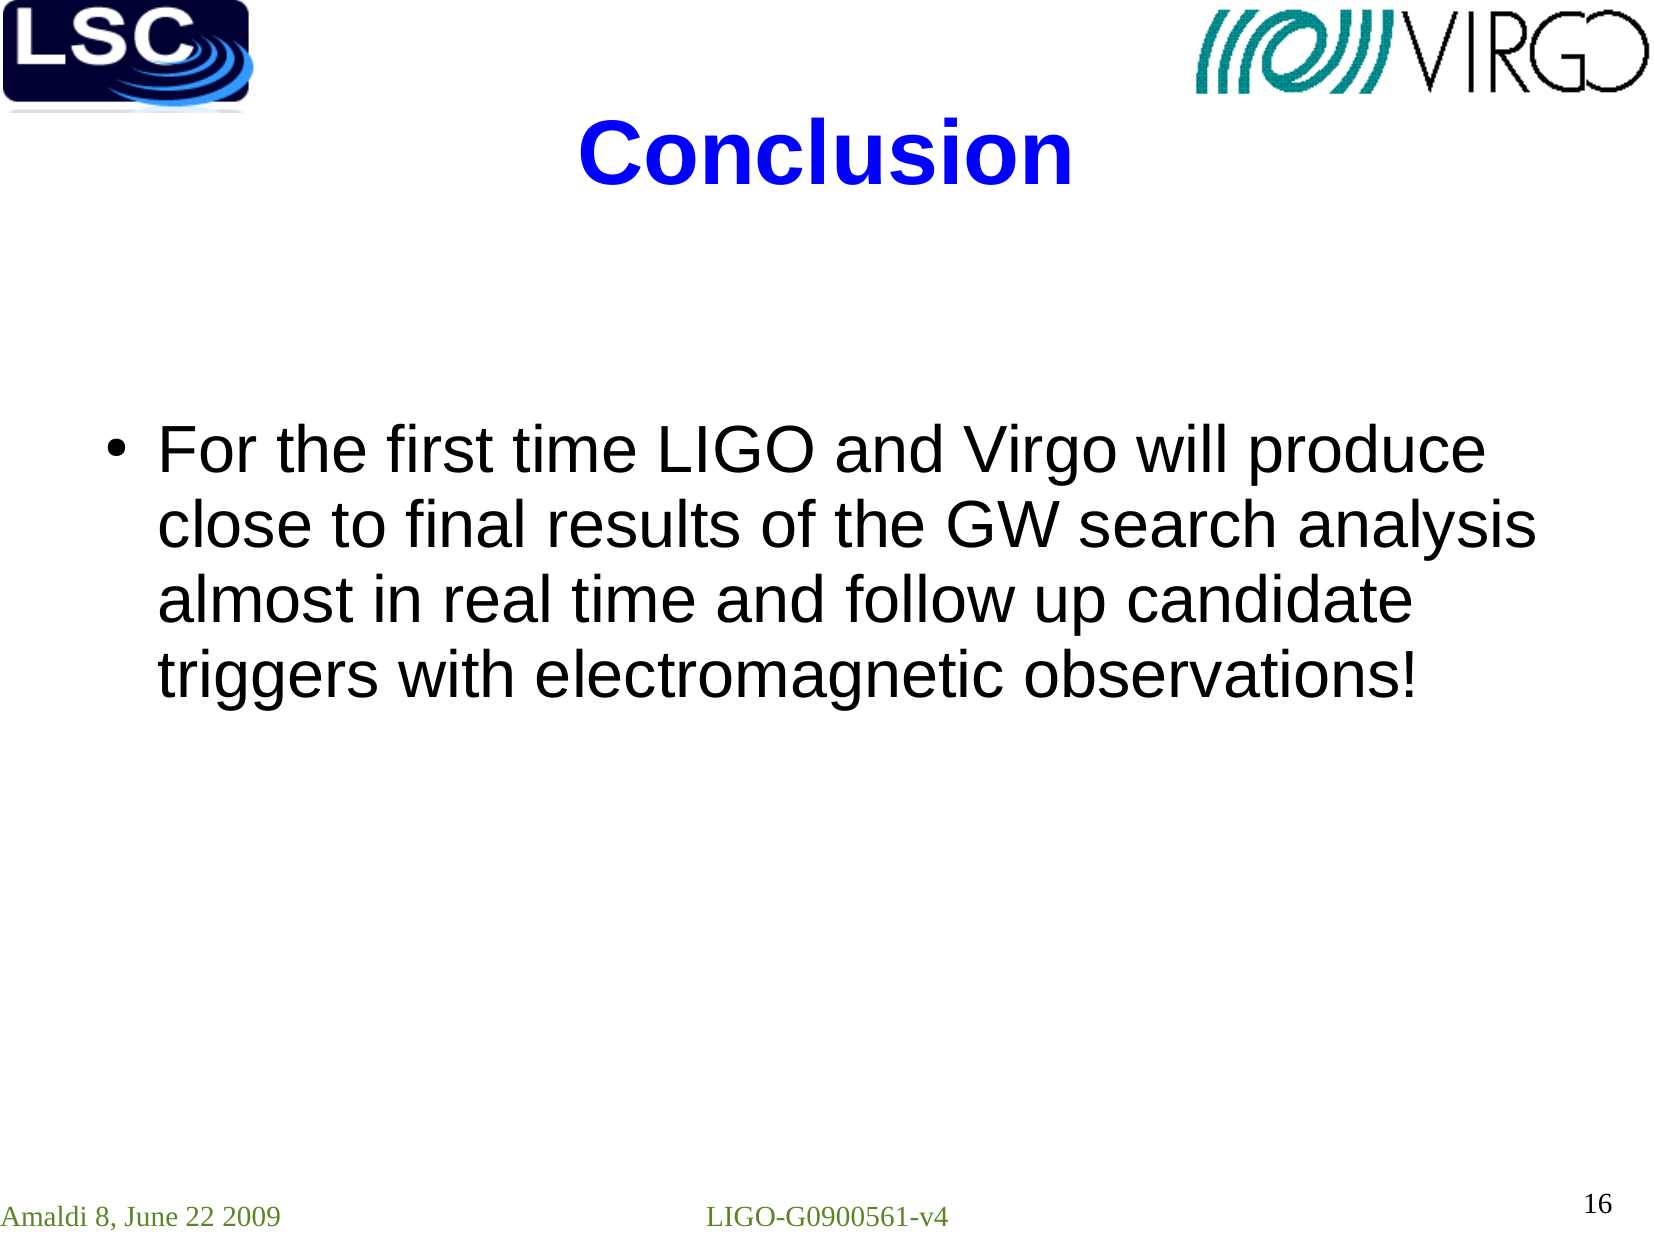

# Conclusion
For the first time LIGO and Virgo will produce close to final results of the GW search analysis almost in real time and follow up candidate triggers with electromagnetic observations!
16